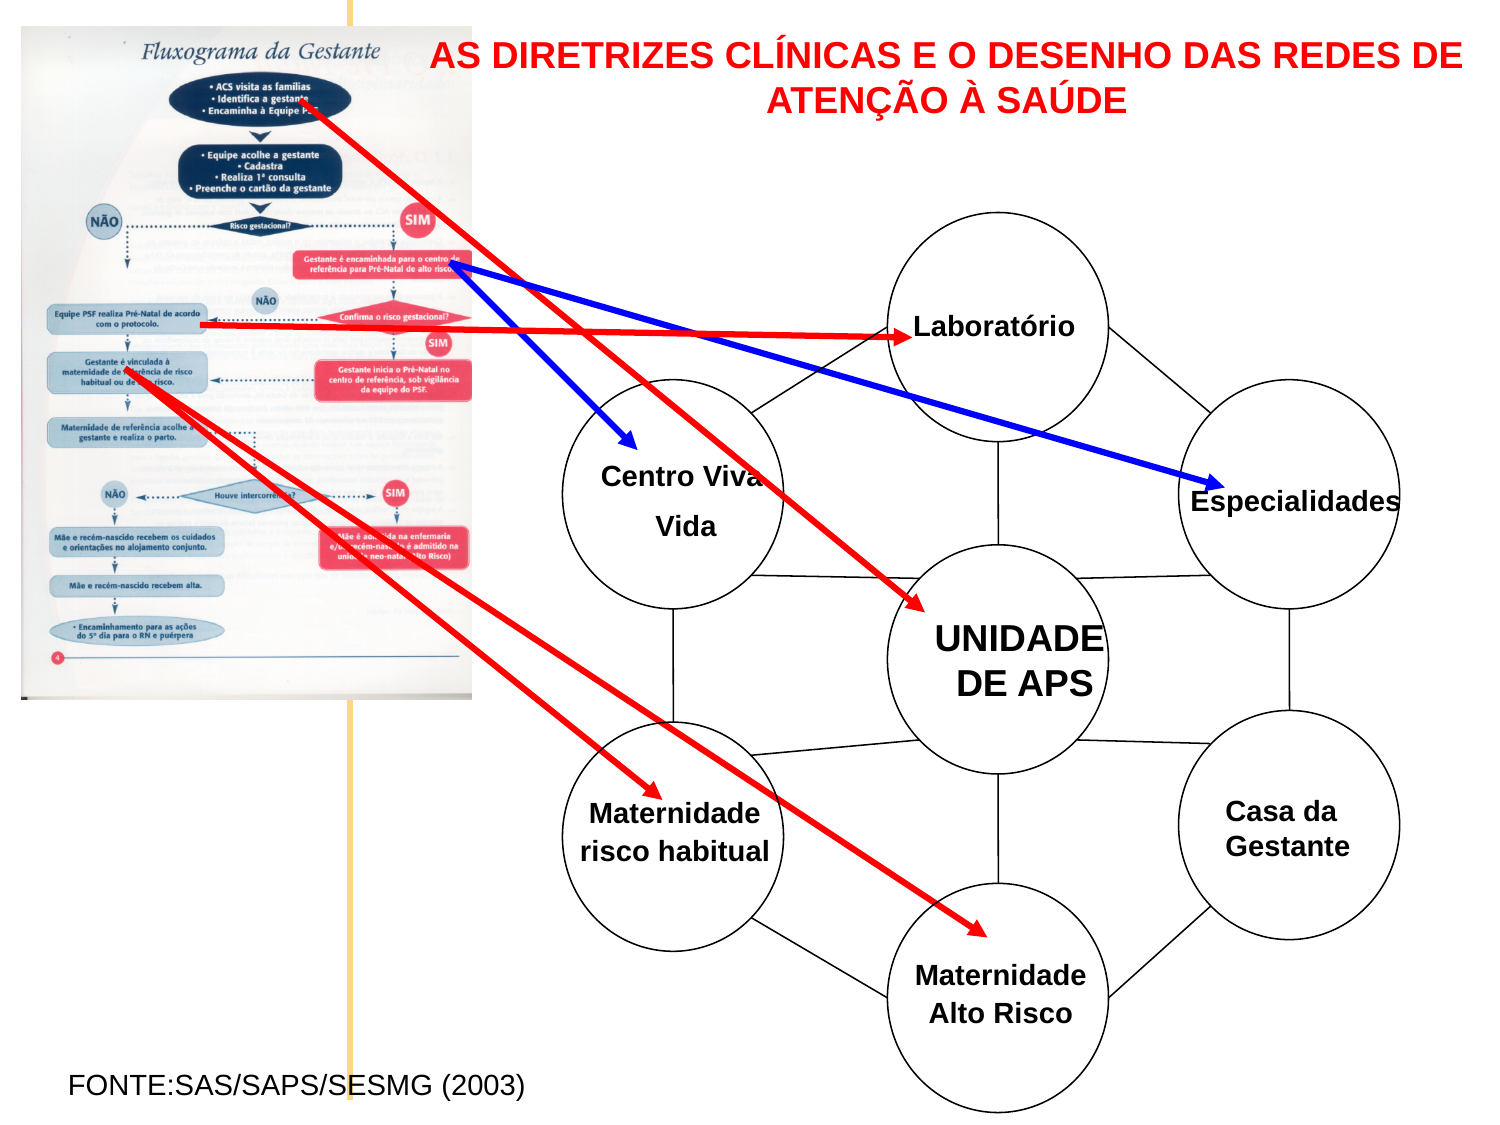

AS DIRETRIZES CLÍNICAS E O DESENHO DAS REDES DE ATENÇÃO À SAÚDE
Laboratório
Centro Viva
 Vida
Especialidades
UNIDADE
DE APS
Maternidade
risco habitual
Maternidade
Alto Risco
Casa da Gestante
FONTE:SAS/SAPS/SESMG (2003)